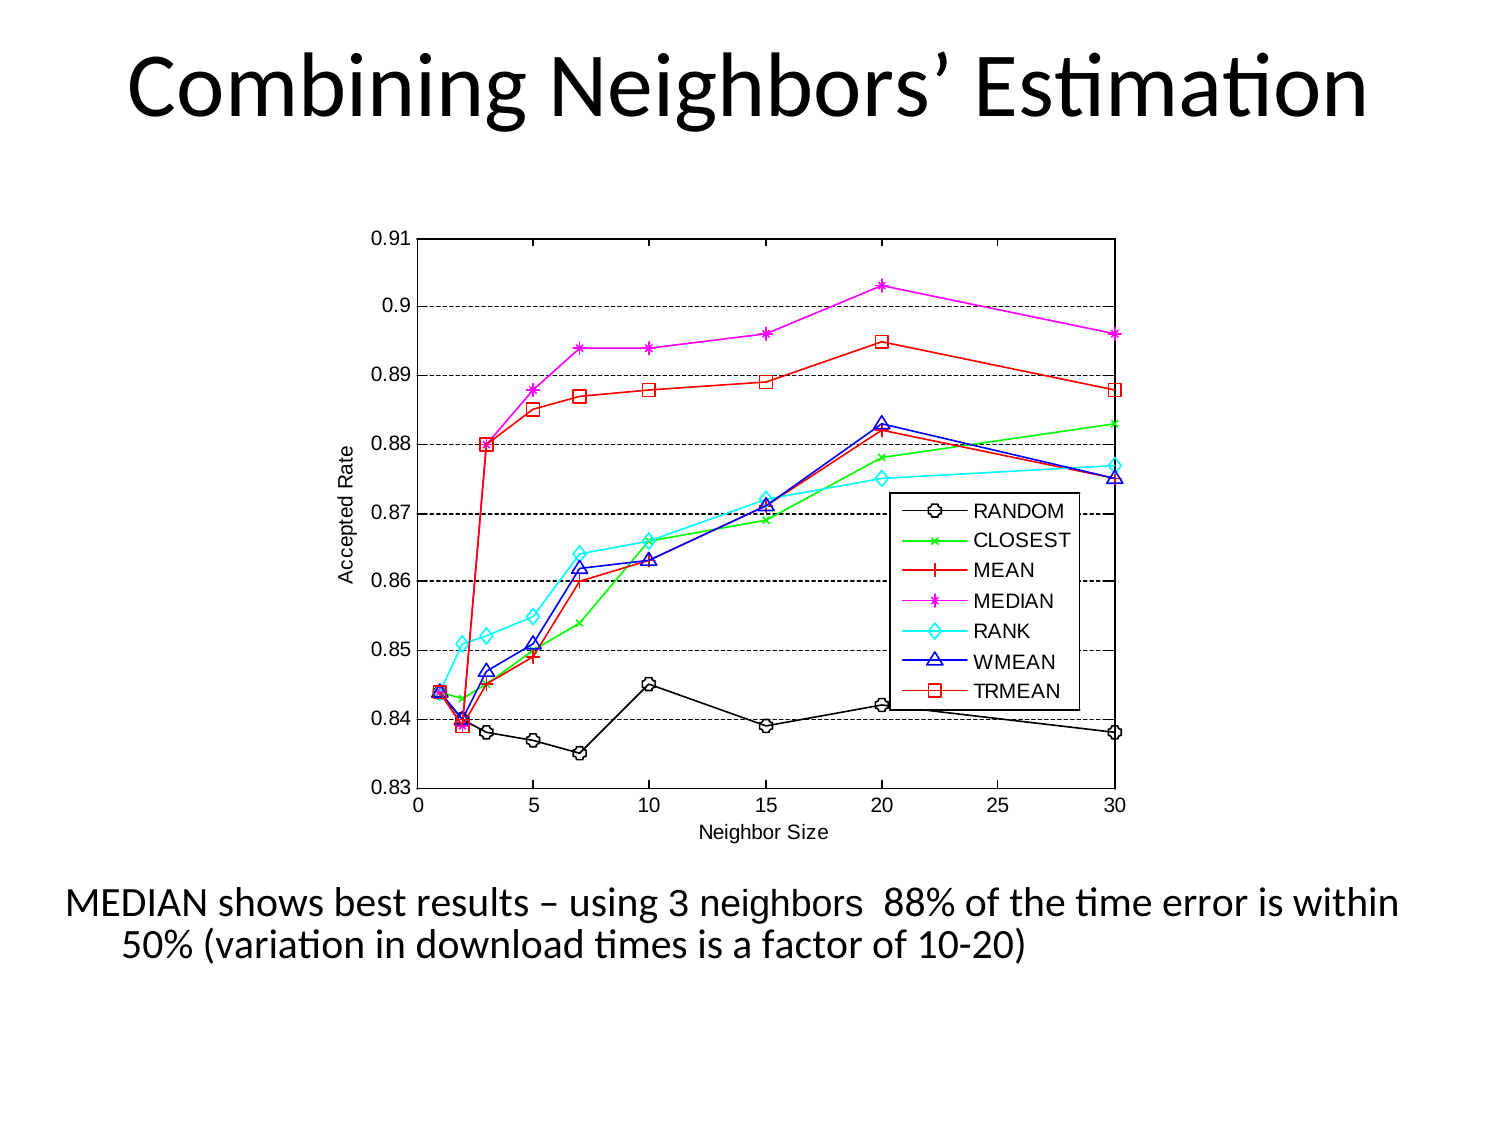

# Combining Neighbors’ Estimation
MEDIAN shows best results – using 3 neighbors 88% of the time error is within 50% (variation in download times is a factor of 10-20)